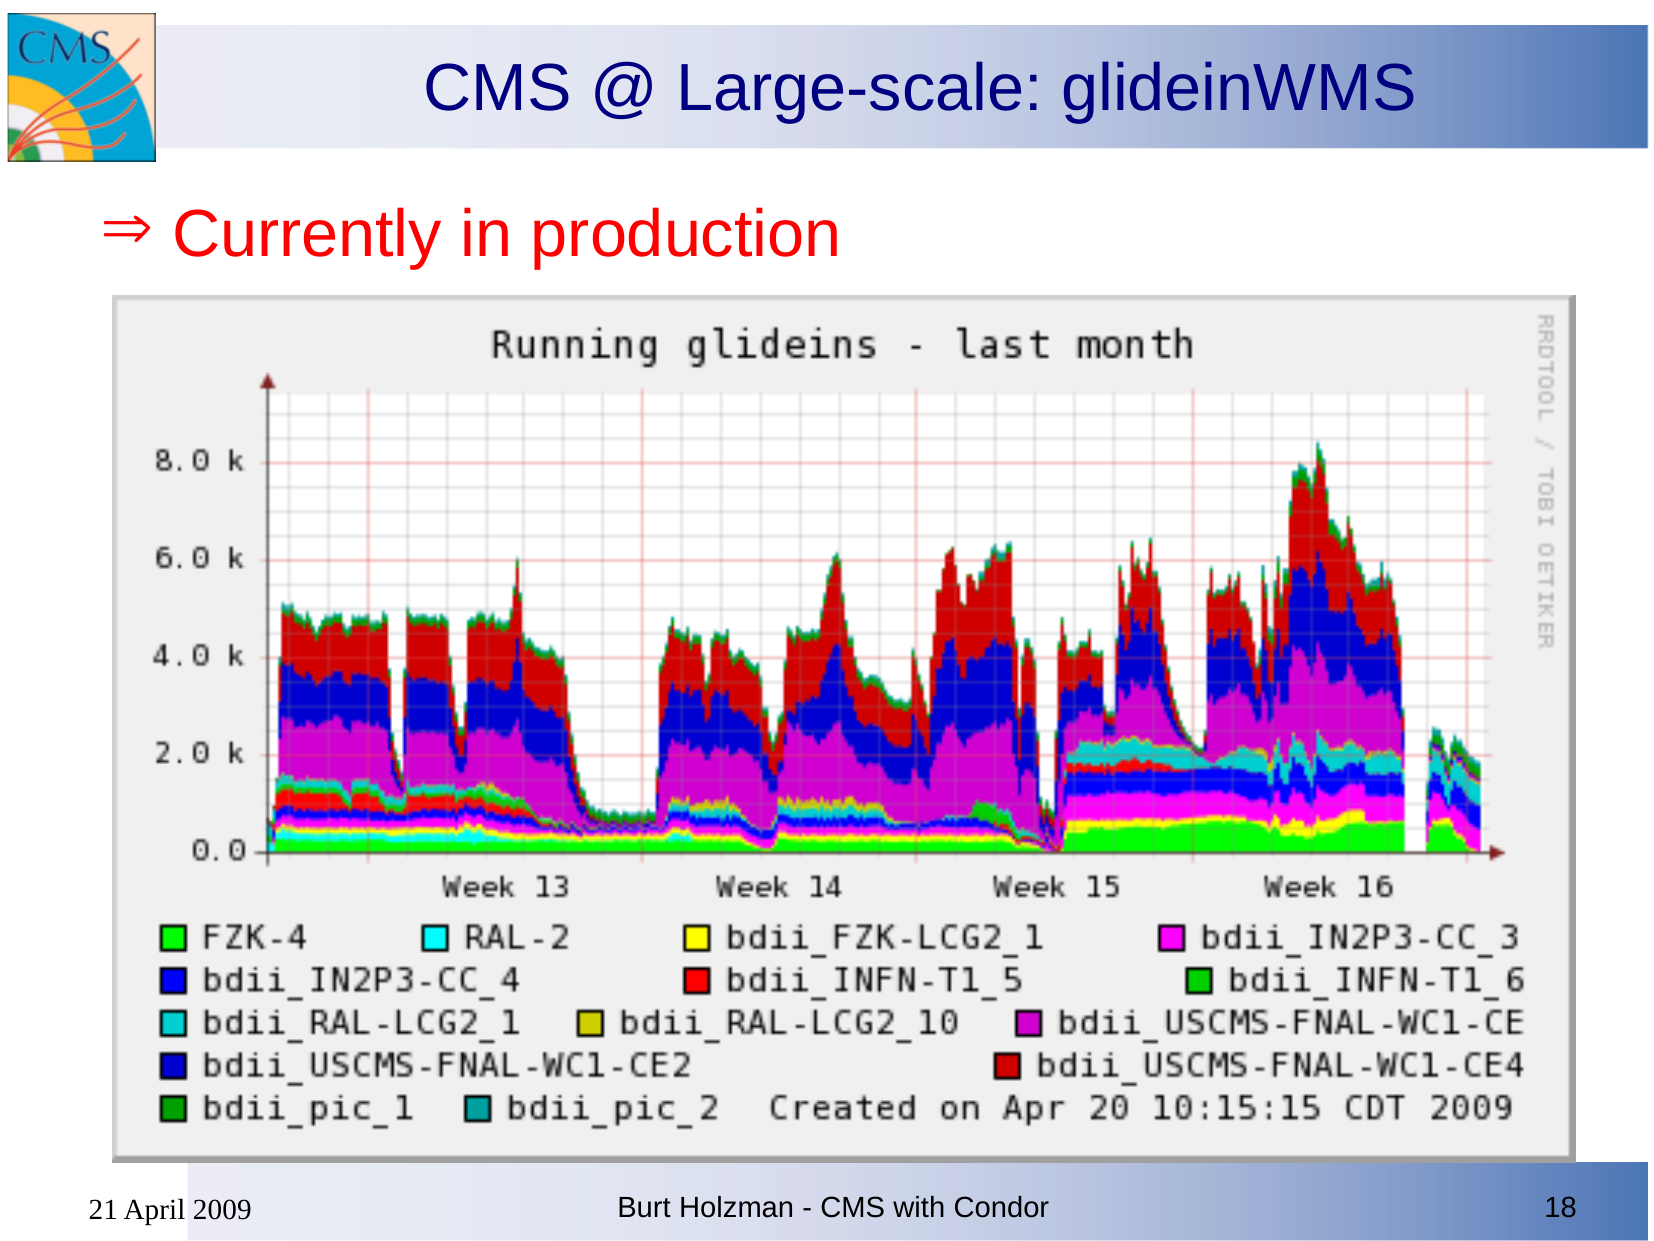

# CMS @ Large-scale: glideinWMS
 Currently in production
Burt Holzman - CMS with Condor
18
21 April 2009